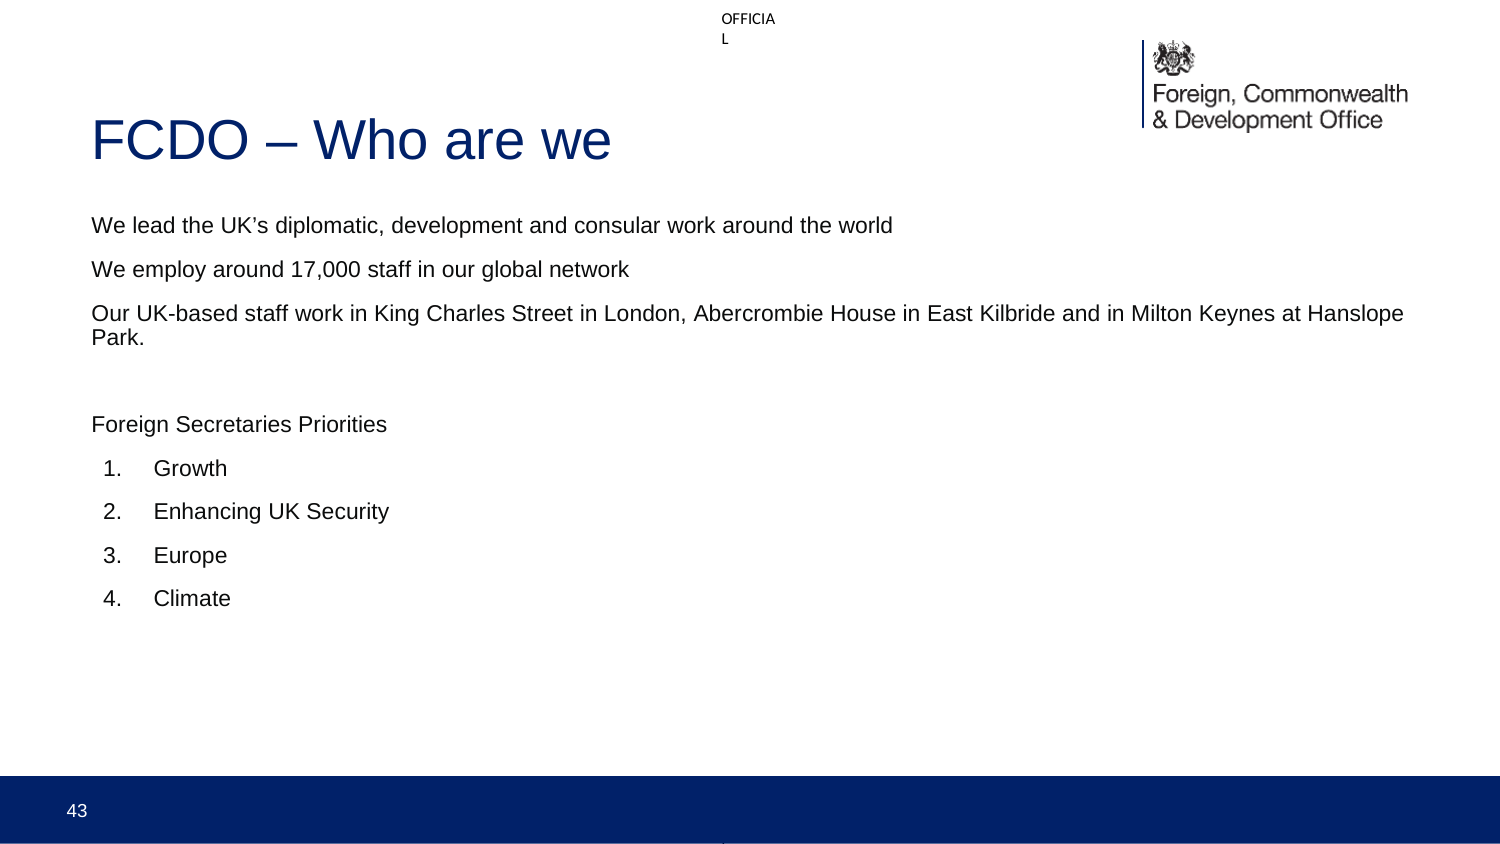

# FCDO – Who are we
We lead the UK’s diplomatic, development and consular work around the world
We employ around 17,000 staff in our global network
Our UK-based staff work in King Charles Street in London, Abercrombie House in East Kilbride and in Milton Keynes at Hanslope Park.
Foreign Secretaries Priorities
Growth
Enhancing UK Security
Europe
Climate